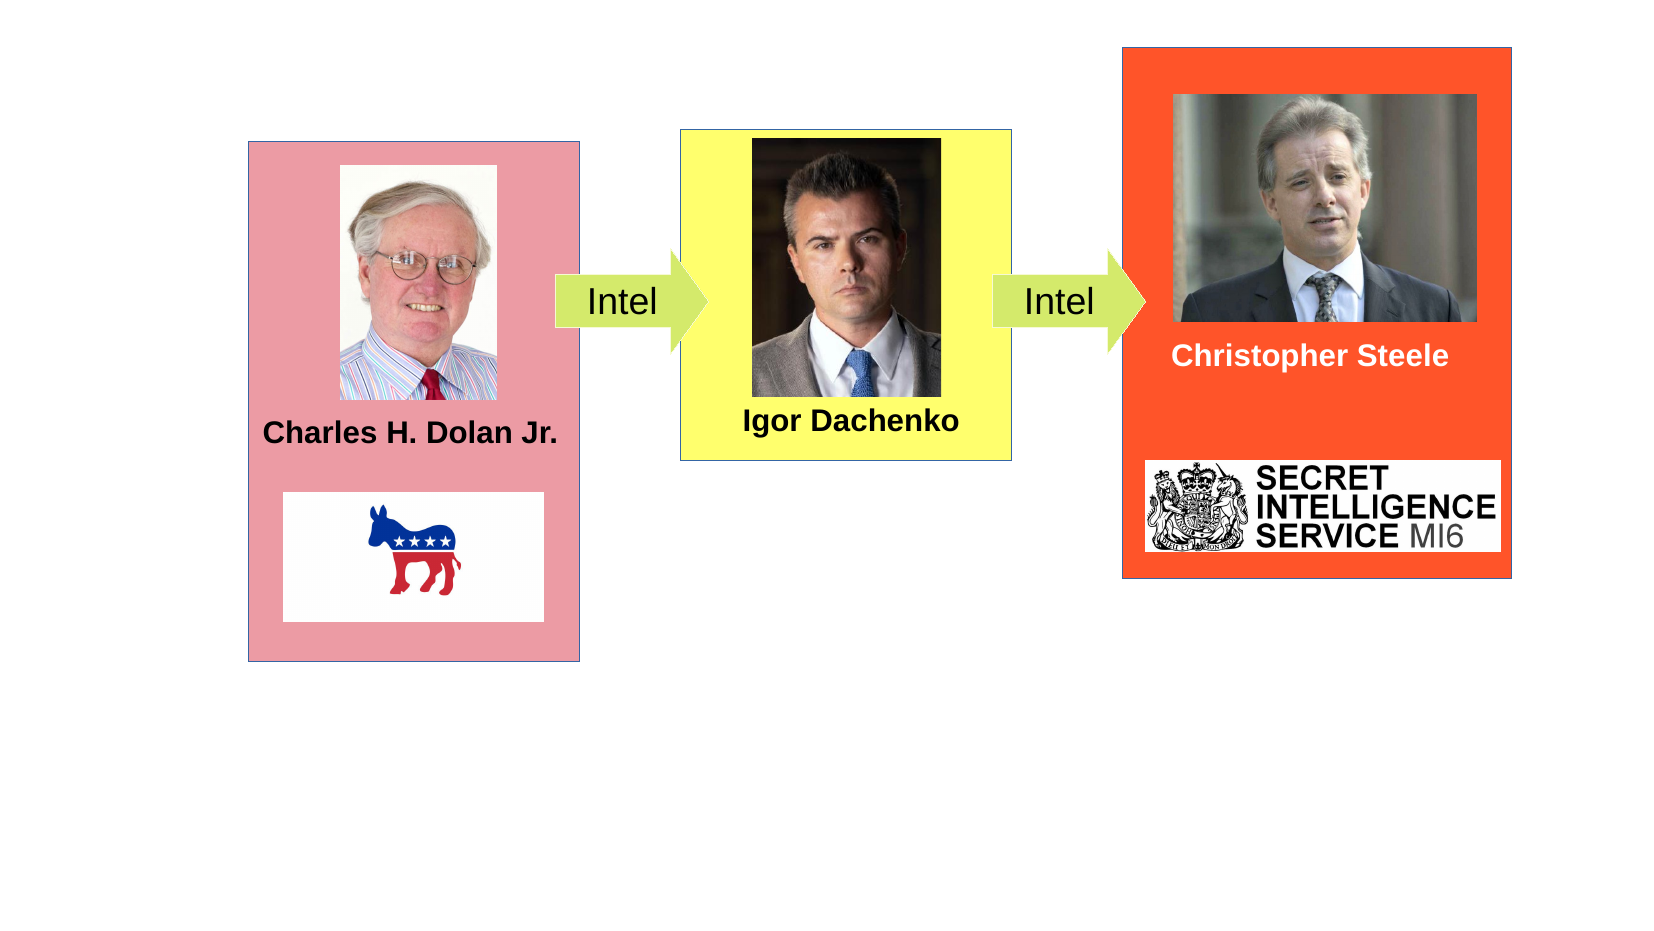

Christopher Steele
Igor Dachenko
Charles H. Dolan Jr.
Intel
Intel
Hillary Clinton